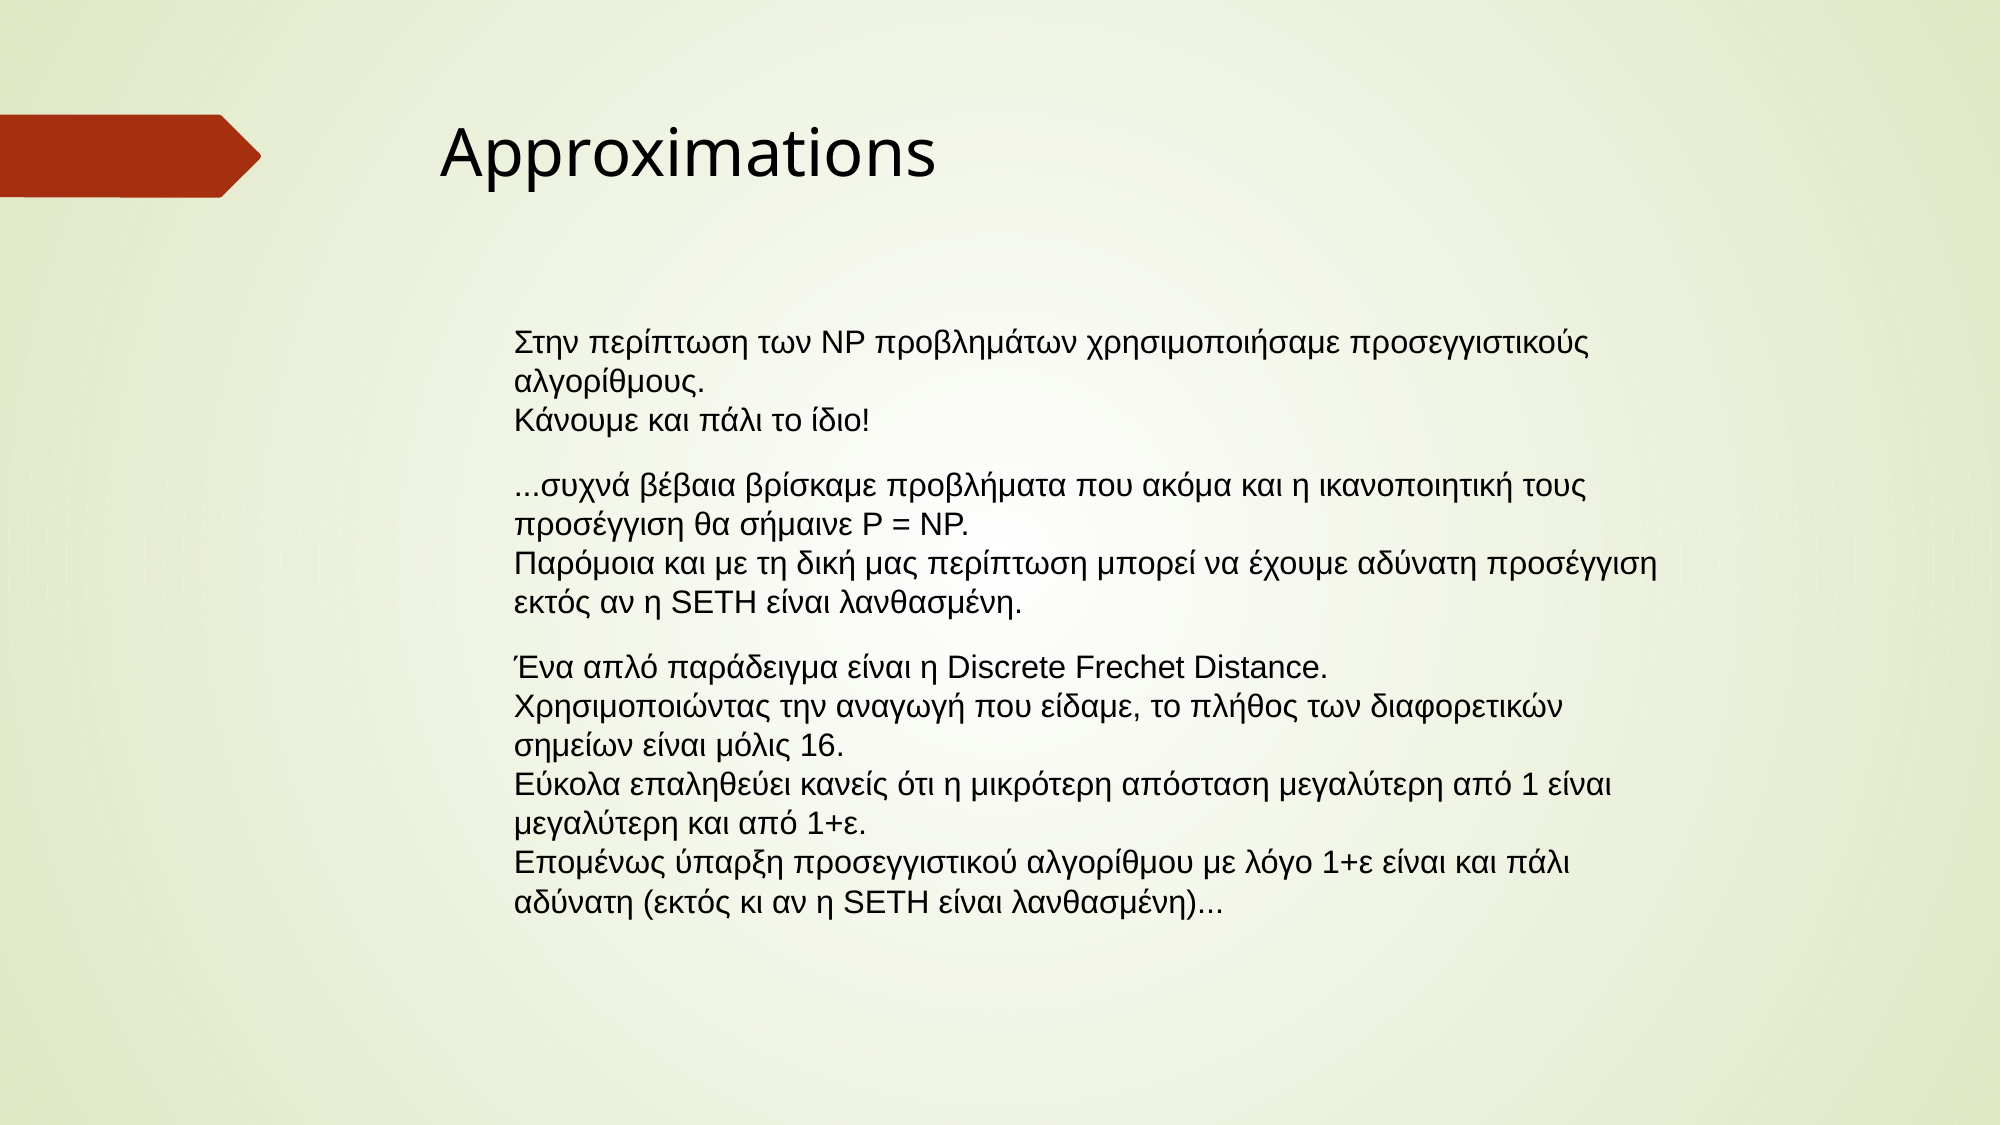

# Approximations
Στην περίπτωση των NP προβλημάτων χρησιμοποιήσαμε προσεγγιστικούς αλγορίθμους.
Κάνουμε και πάλι το ίδιο!
...συχνά βέβαια βρίσκαμε προβλήματα που ακόμα και η ικανοποιητική τους προσέγγιση θα σήμαινε P = NP.
Παρόμοια και με τη δική μας περίπτωση μπορεί να έχουμε αδύνατη προσέγγιση εκτός αν η SETH είναι λανθασμένη.
Ένα απλό παράδειγμα είναι η Discrete Frechet Distance.
Χρησιμοποιώντας την αναγωγή που είδαμε, το πλήθος των διαφορετικών σημείων είναι μόλις 16.
Εύκολα επαληθεύει κανείς ότι η μικρότερη απόσταση μεγαλύτερη από 1 είναι μεγαλύτερη και από 1+ε.
Επομένως ύπαρξη προσεγγιστικού αλγορίθμου με λόγο 1+ε είναι και πάλι αδύνατη (εκτός κι αν η SETH είναι λανθασμένη)...